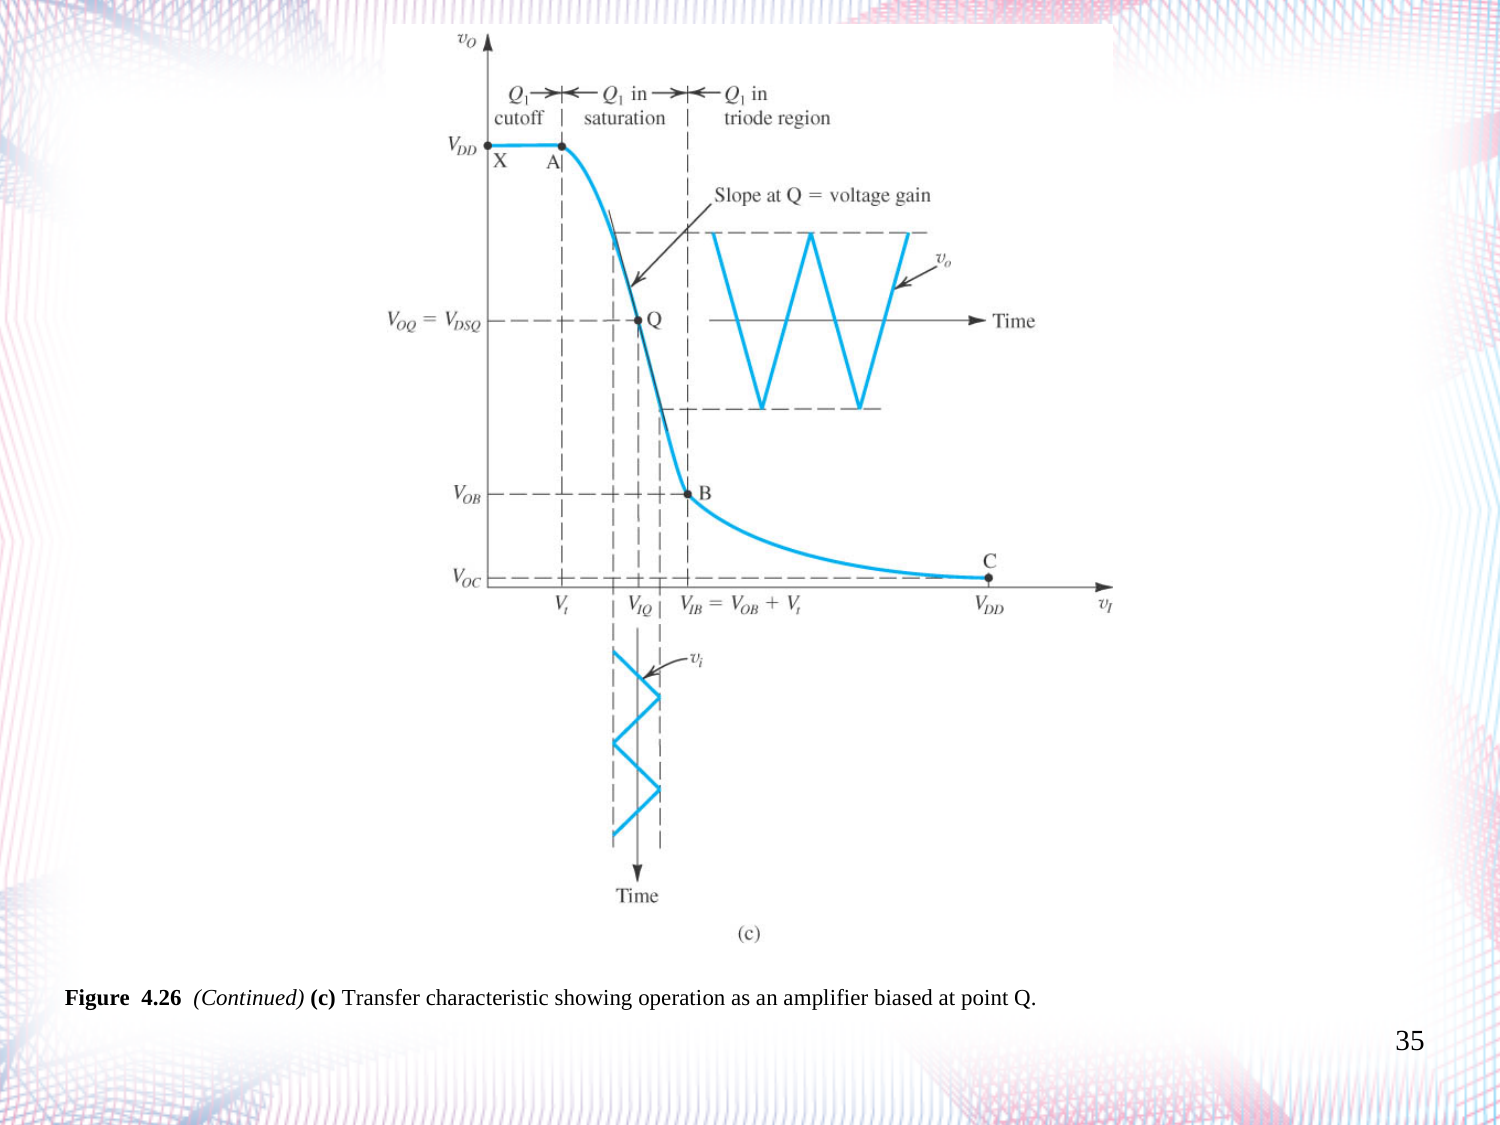

Figure 4.26 (Continued) (c) Transfer characteristic showing operation as an amplifier biased at point Q.
35